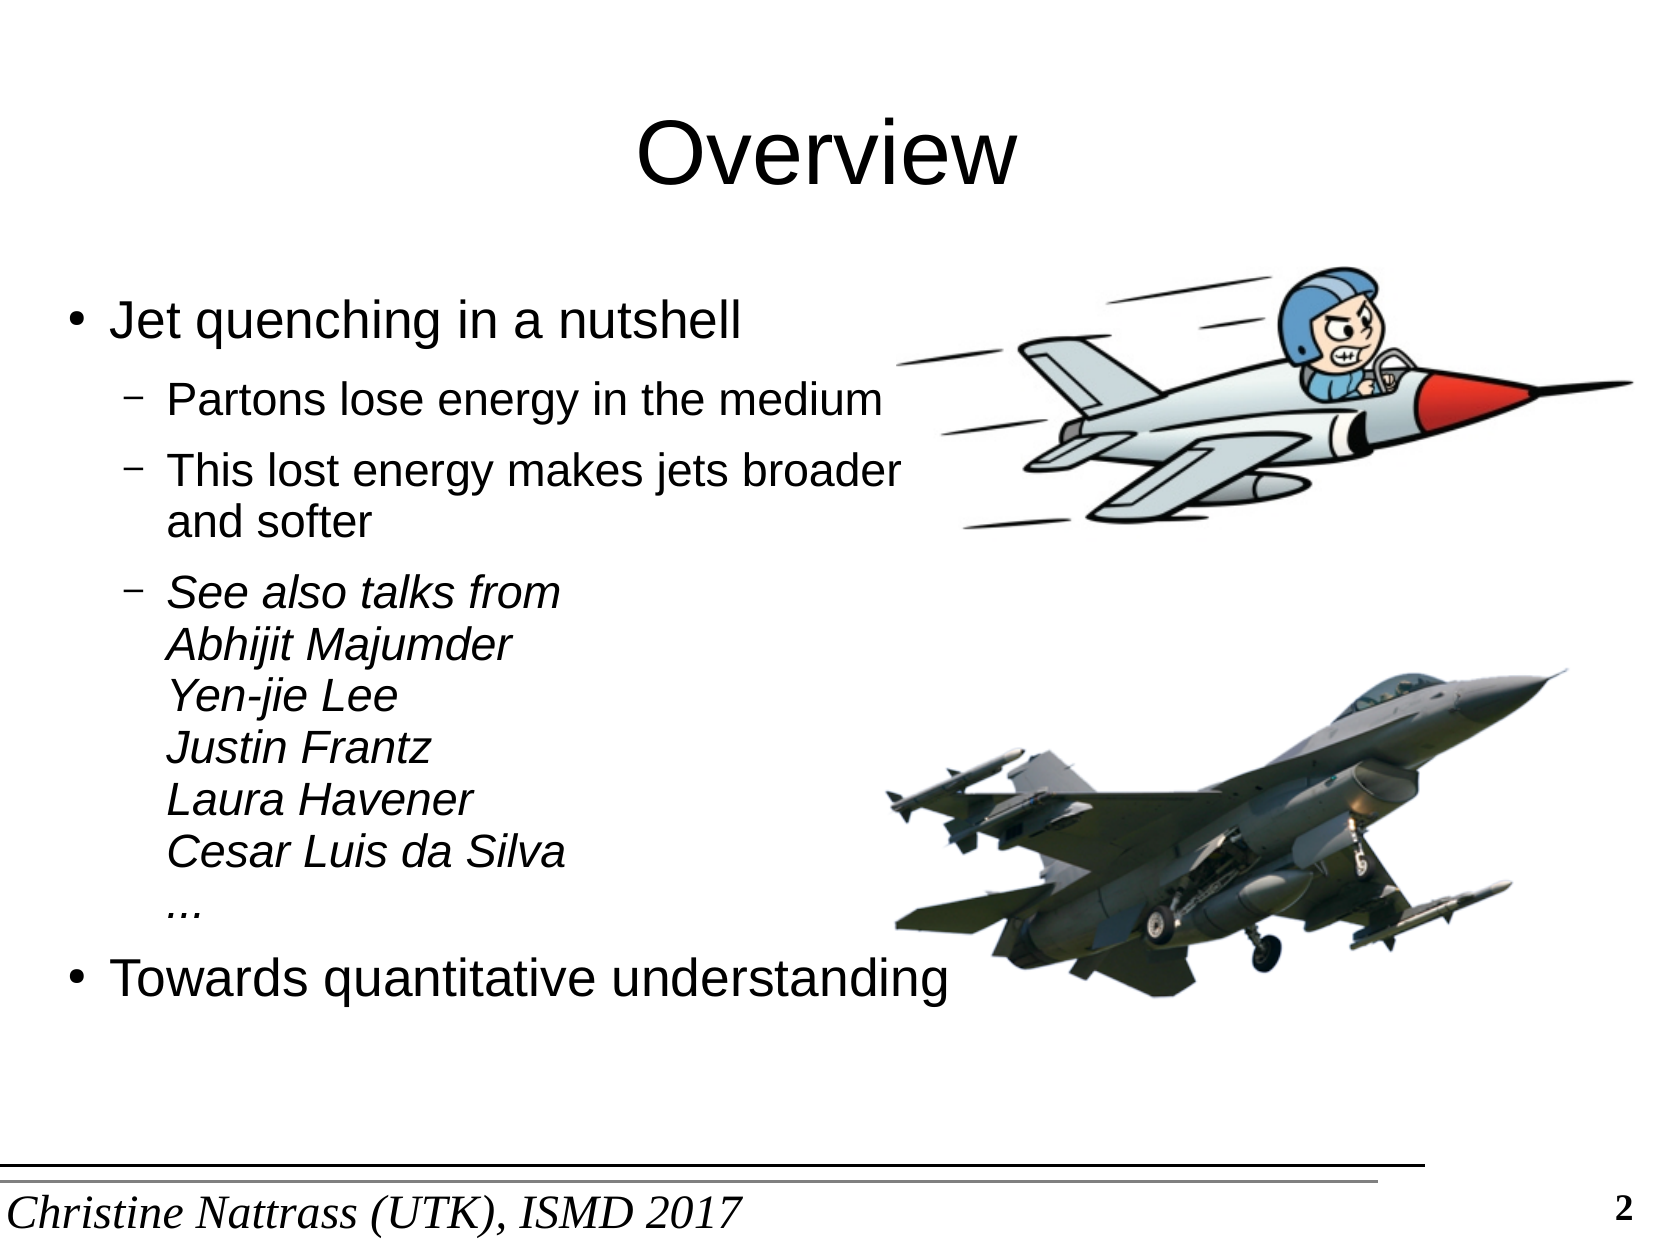

# Overview
Jet quenching in a nutshell
Partons lose energy in the medium
This lost energy makes jets broader and softer
See also talks from
Abhijit Majumder
Yen-jie Lee
Justin Frantz
Laura Havener
Cesar Luis da Silva
...
Towards quantitative understanding